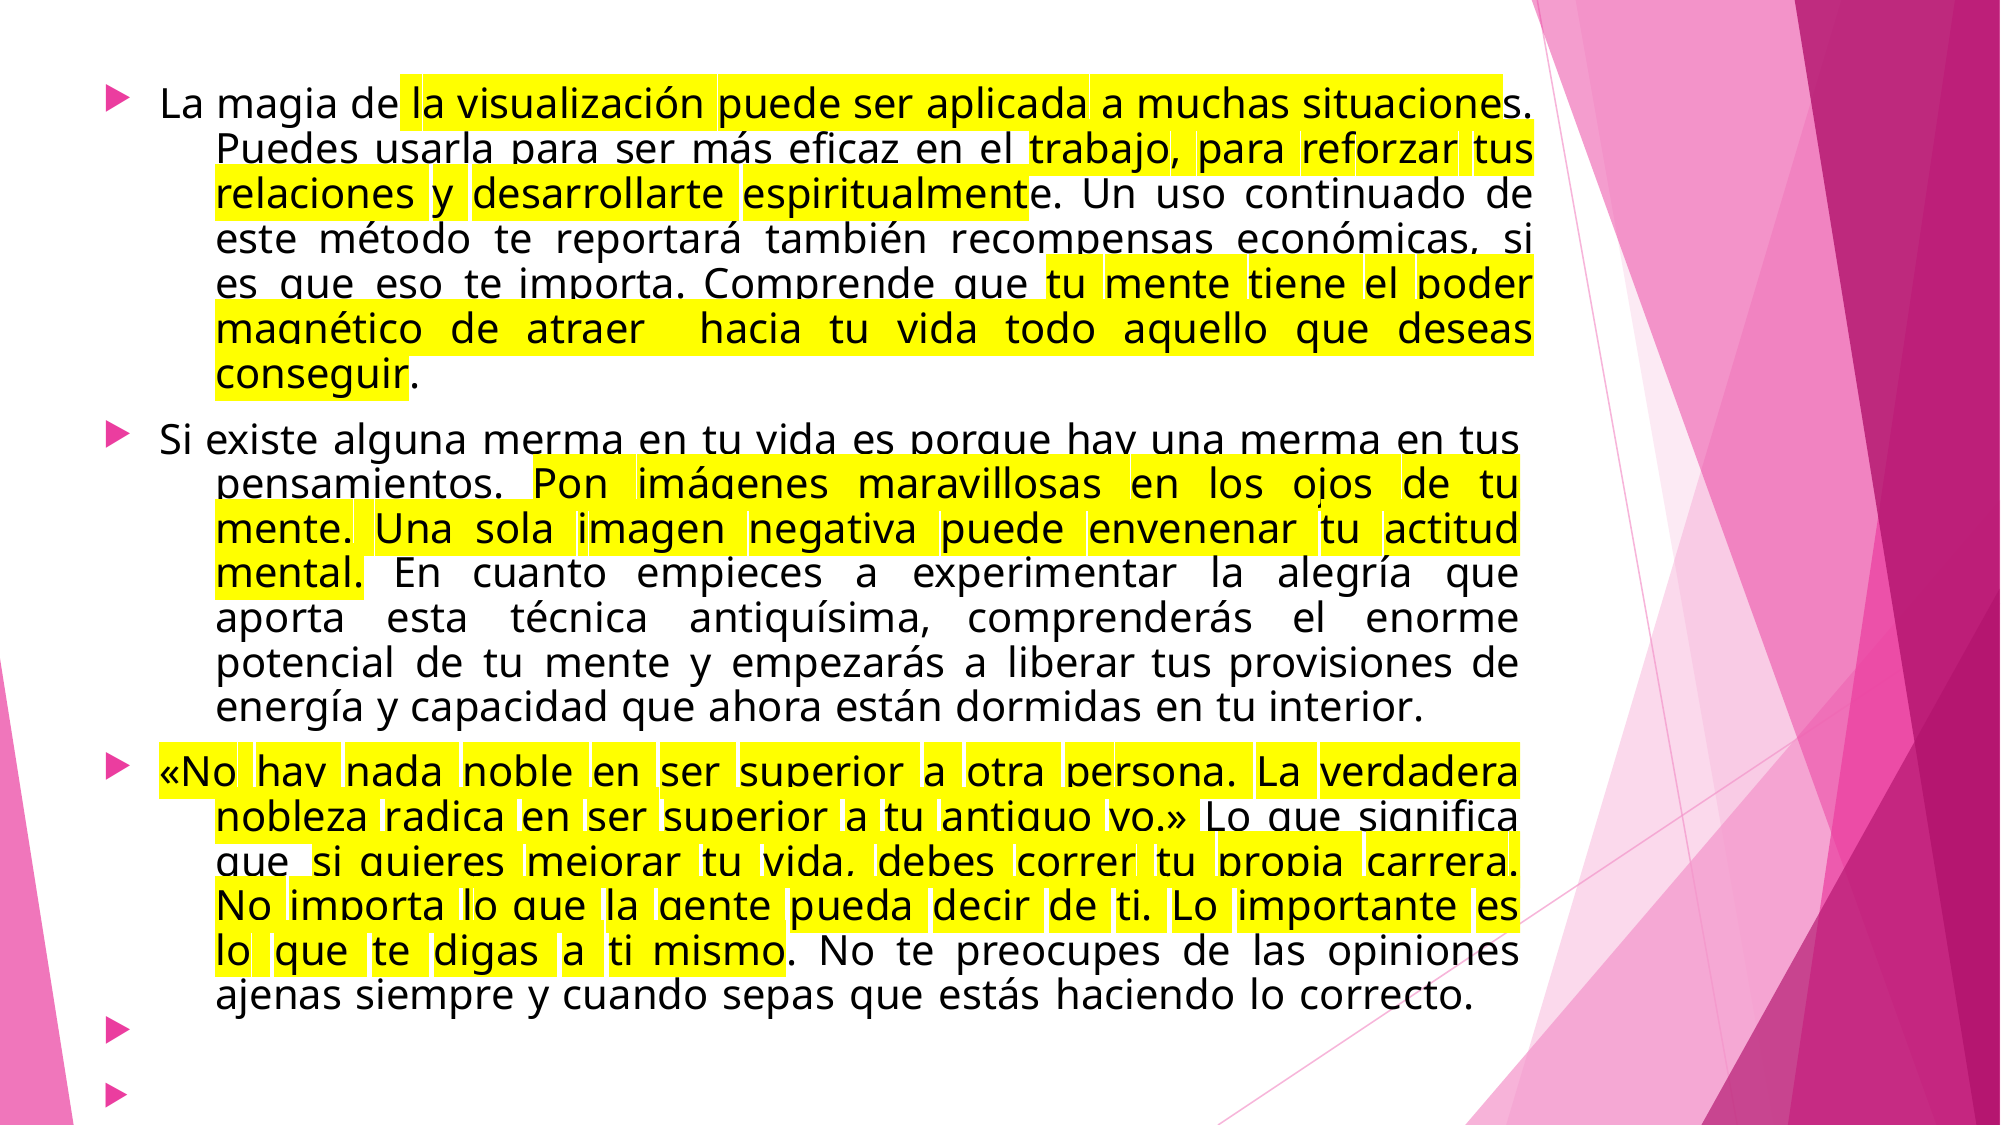

#
La magia de la visualización puede ser aplicada a muchas situaciones. Puedes usarla para ser más eficaz en el trabajo, para reforzar tus relaciones y desarrollarte espiritualmente. Un uso continuado de este método te reportará también recompensas económicas, si es que eso te importa. Comprende que tu mente tiene el poder magnético de atraer hacia tu vida todo aquello que deseas conseguir.
Si existe alguna merma en tu vida es porque hay una merma en tus pensamientos. Pon imágenes maravillosas en los ojos de tu mente. Una sola imagen negativa puede envenenar tu actitud mental. En cuanto empieces a experimentar la alegría que aporta esta técnica antiquísima, comprenderás el enorme potencial de tu mente y empezarás a liberar tus provisiones de energía y capacidad que ahora están dormidas en tu interior.
«No hay nada noble en ser superior a otra persona. La verdadera nobleza radica en ser superior a tu antiguo yo.» Lo que significa que si quieres mejorar tu vida, debes correr tu propia carrera. No importa lo que la gente pueda decir de ti. Lo importante es lo que te digas a ti mismo. No te preocupes de las opiniones ajenas siempre y cuando sepas que estás haciendo lo correcto.